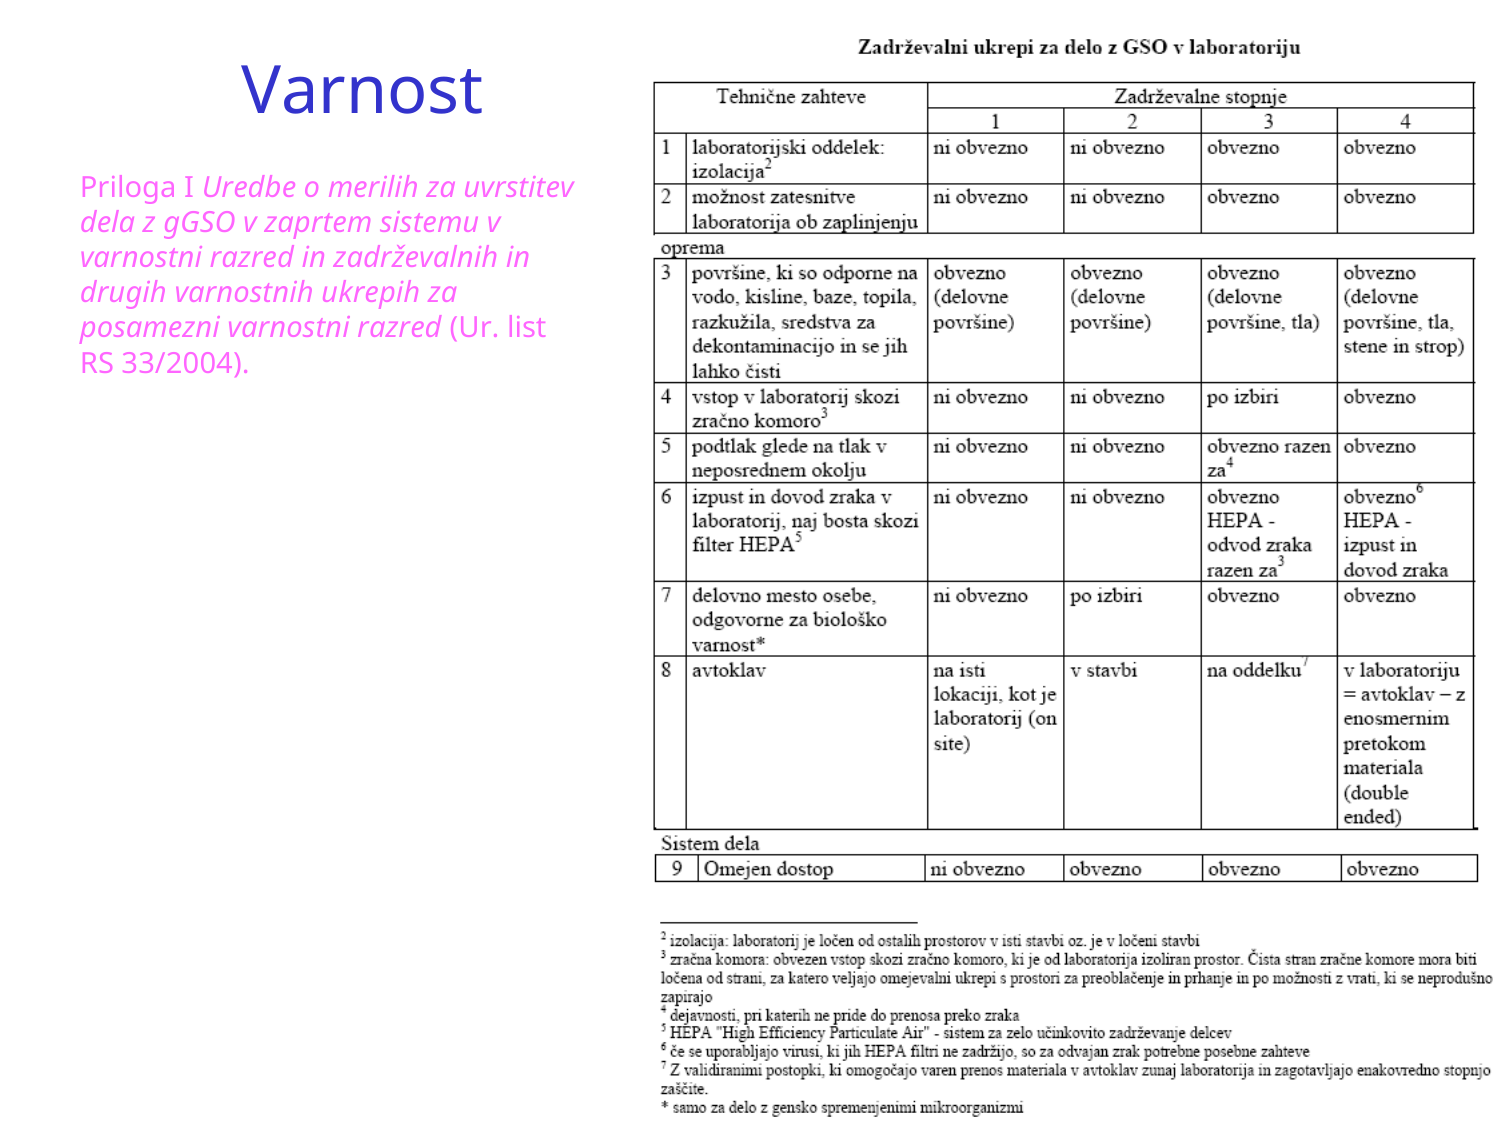

# Varnost
Priloga I Uredbe o merilih za uvrstitev dela z gGSO v zaprtem sistemu v varnostni razred in zadrževalnih in drugih varnostnih ukrepih za posamezni varnostni razred (Ur. list RS 33/2004).